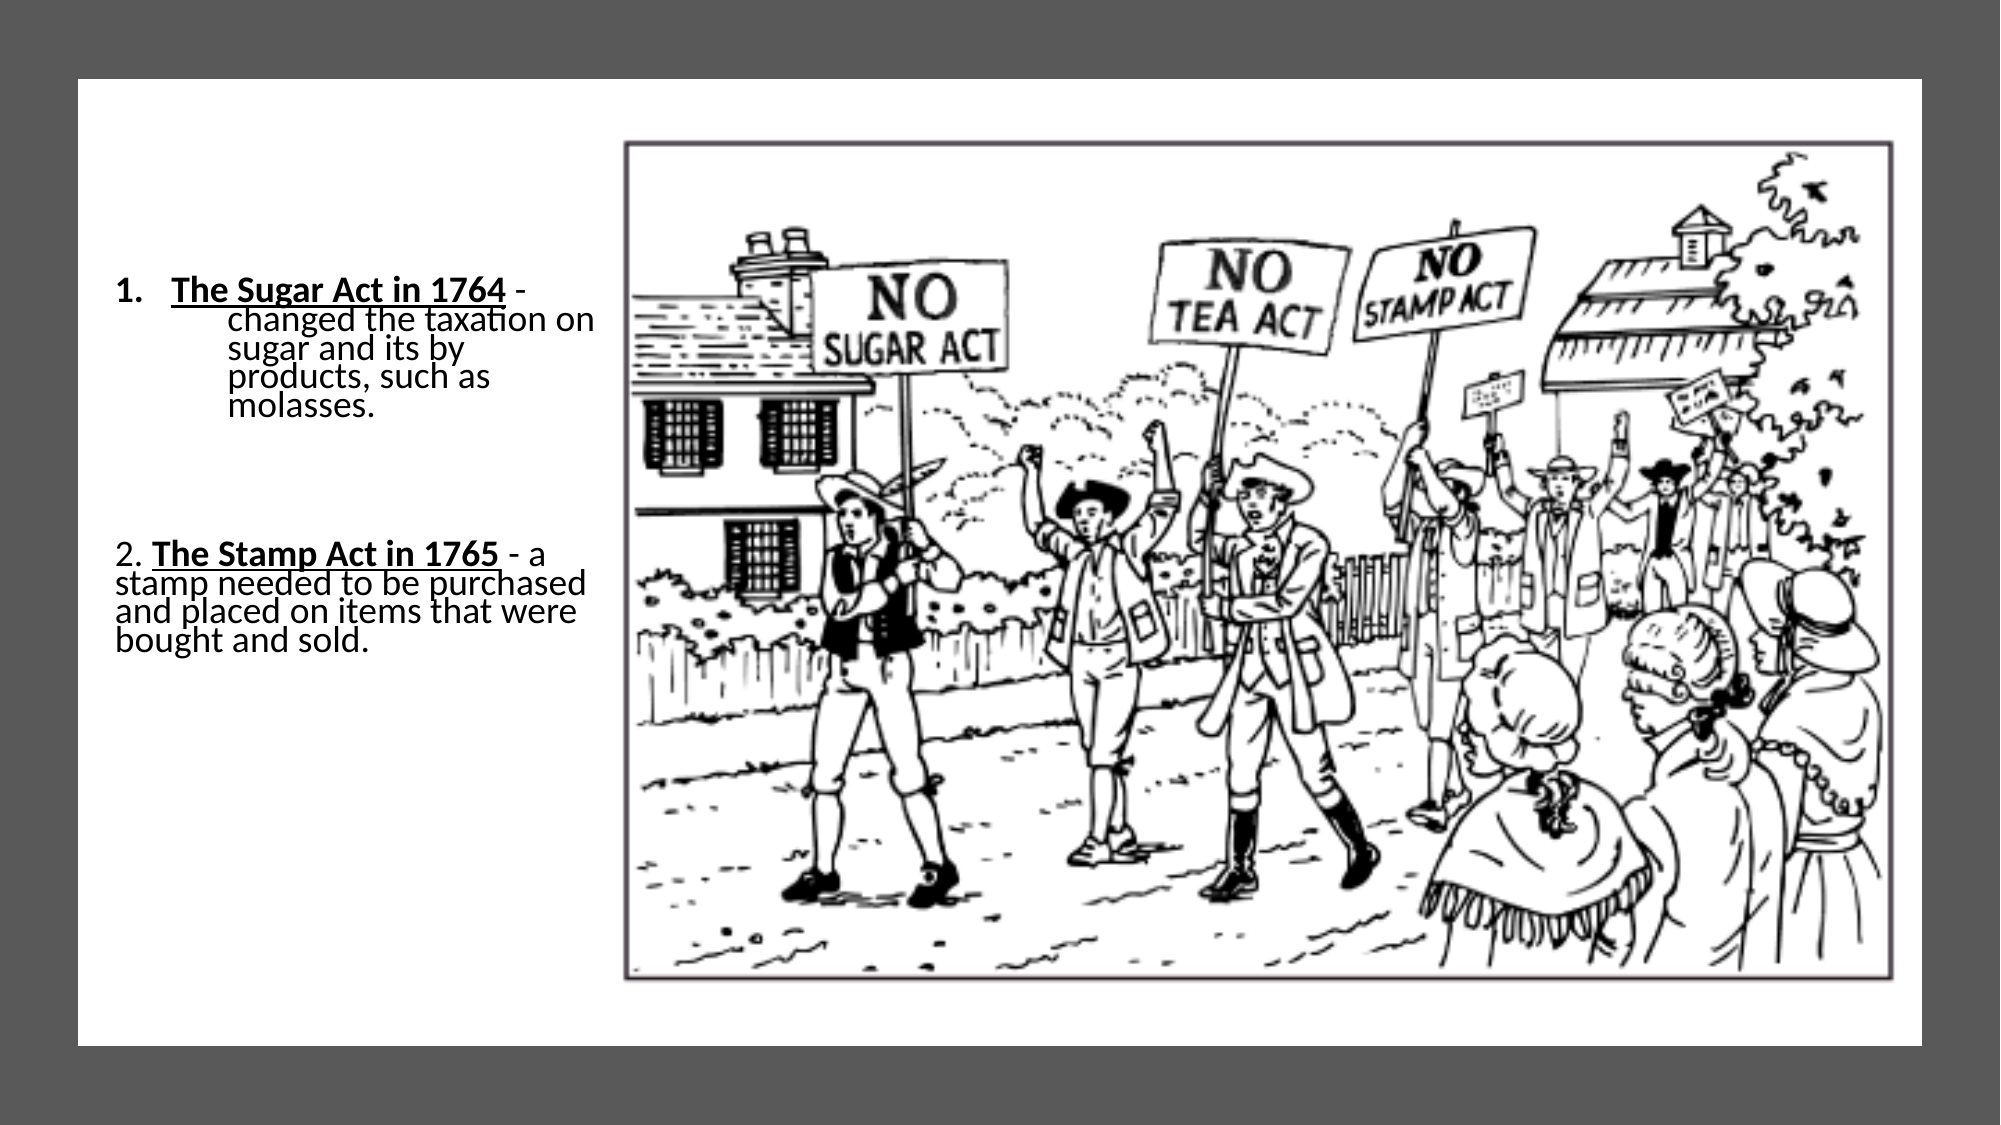

The Sugar Act in 1764 - changed the taxation on sugar and its by products, such as molasses.
2. The Stamp Act in 1765 - a stamp needed to be purchased and placed on items that were bought and sold.